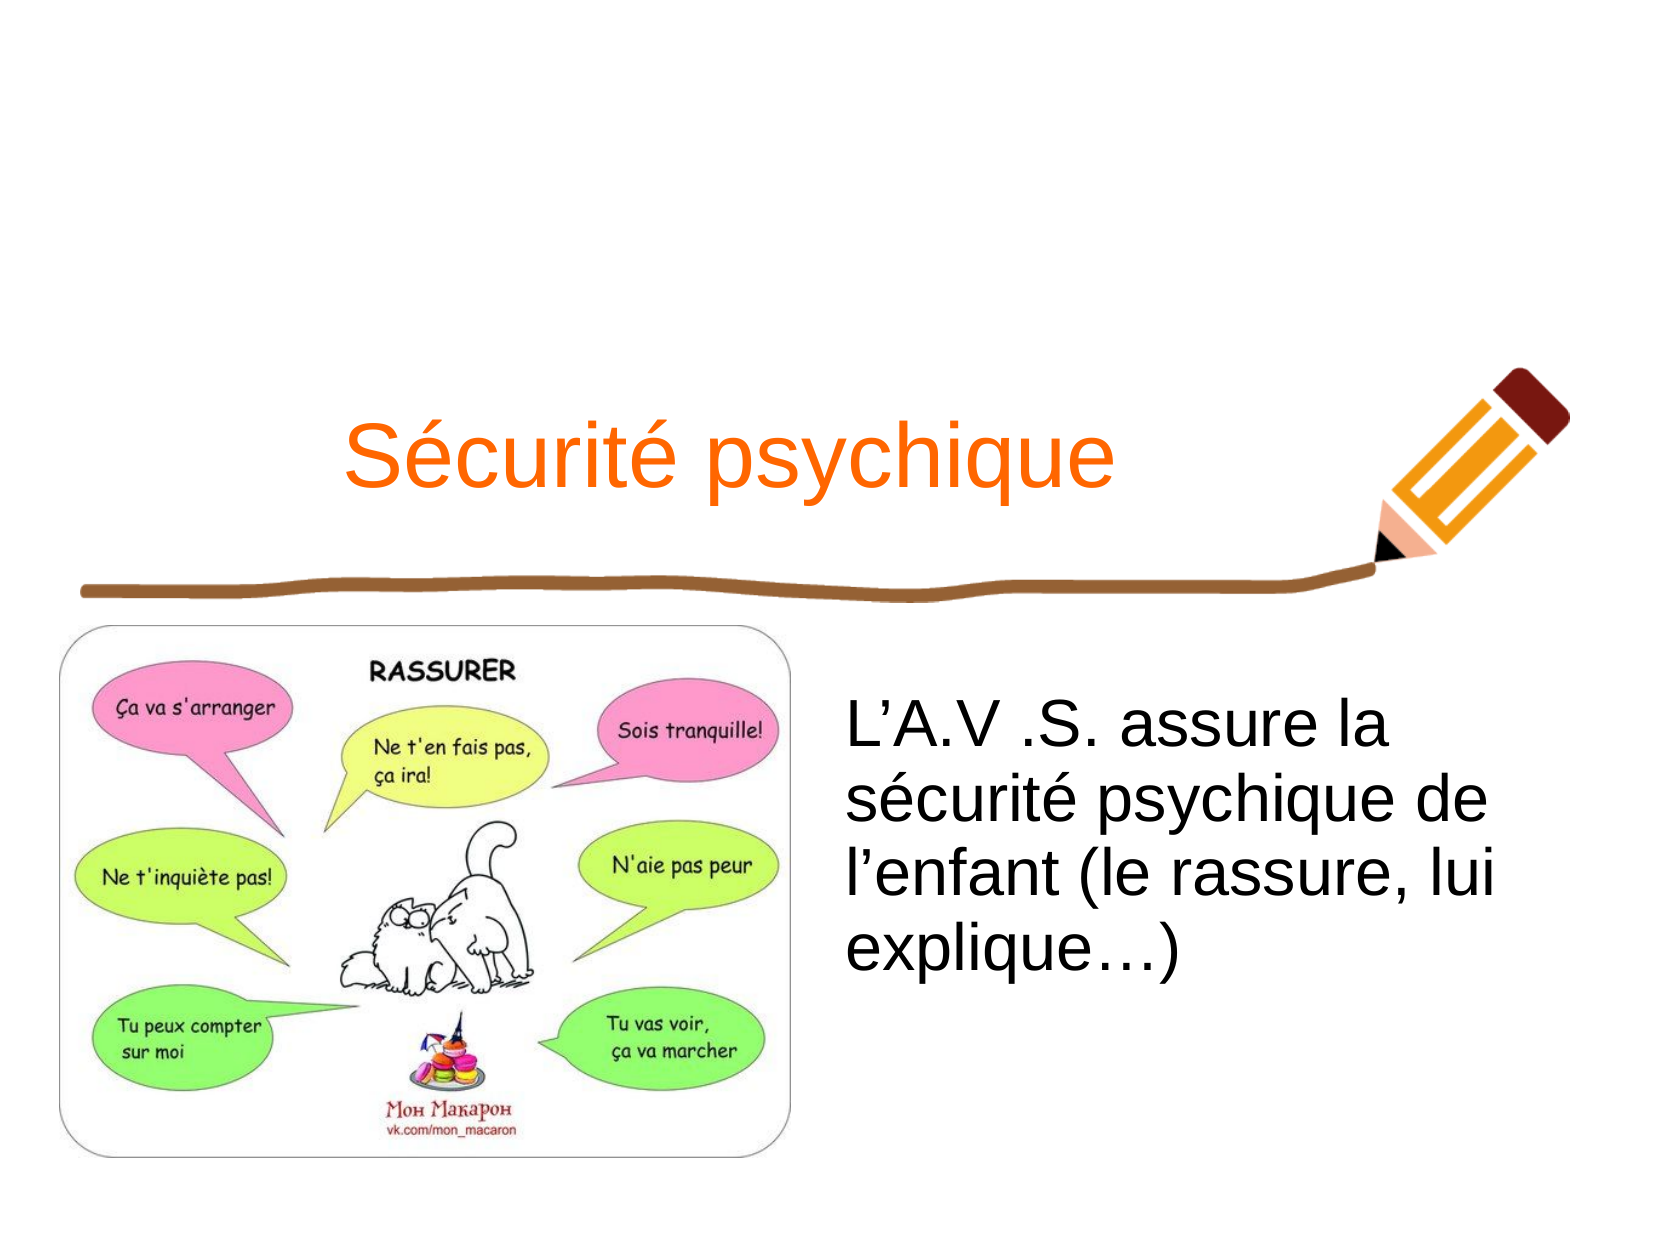

# Sécurité psychique
L’A.V .S. assure la sécurité psychique de l’enfant (le rassure, lui explique…)